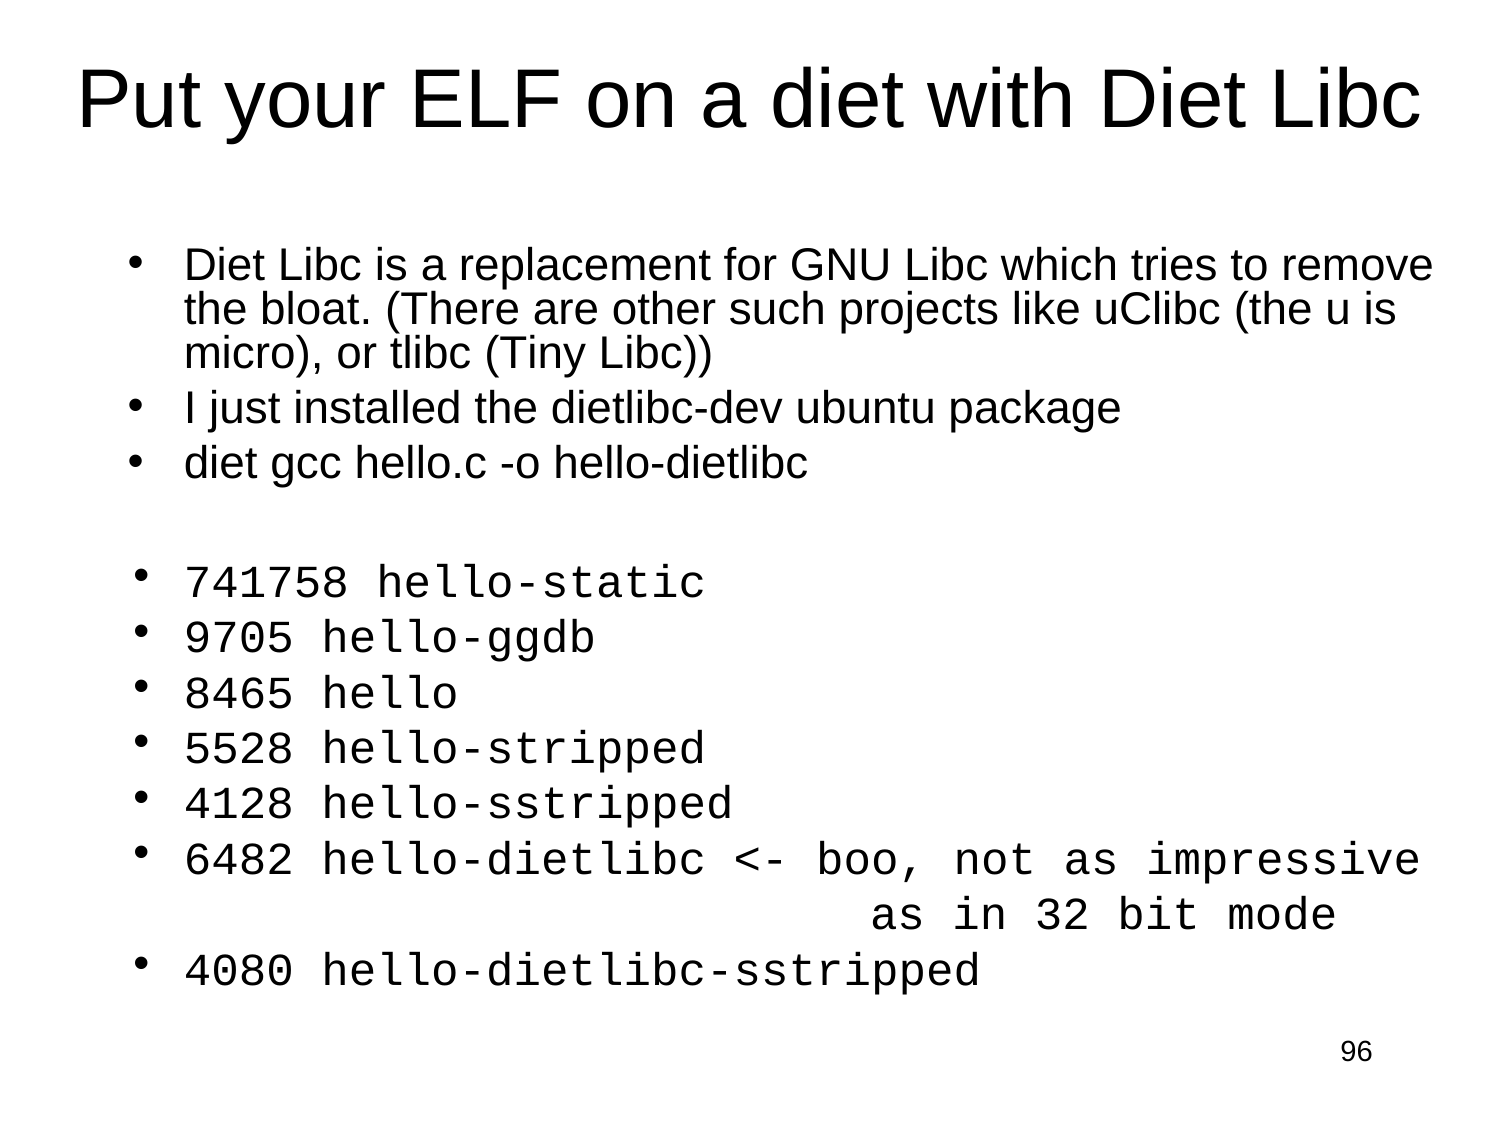

# Put your ELF on a diet with Diet Libc
Diet Libc is a replacement for GNU Libc which tries to remove the bloat. (There are other such projects like uClibc (the u is micro), or tlibc (Tiny Libc))
I just installed the dietlibc-dev ubuntu package
diet gcc hello.c -o hello-dietlibc
741758 hello-static
9705 hello-ggdb
8465 hello
5528 hello-stripped
4128 hello-sstripped
6482 hello-dietlibc <- boo, not as impressive
 as in 32 bit mode
4080 hello-dietlibc-sstripped